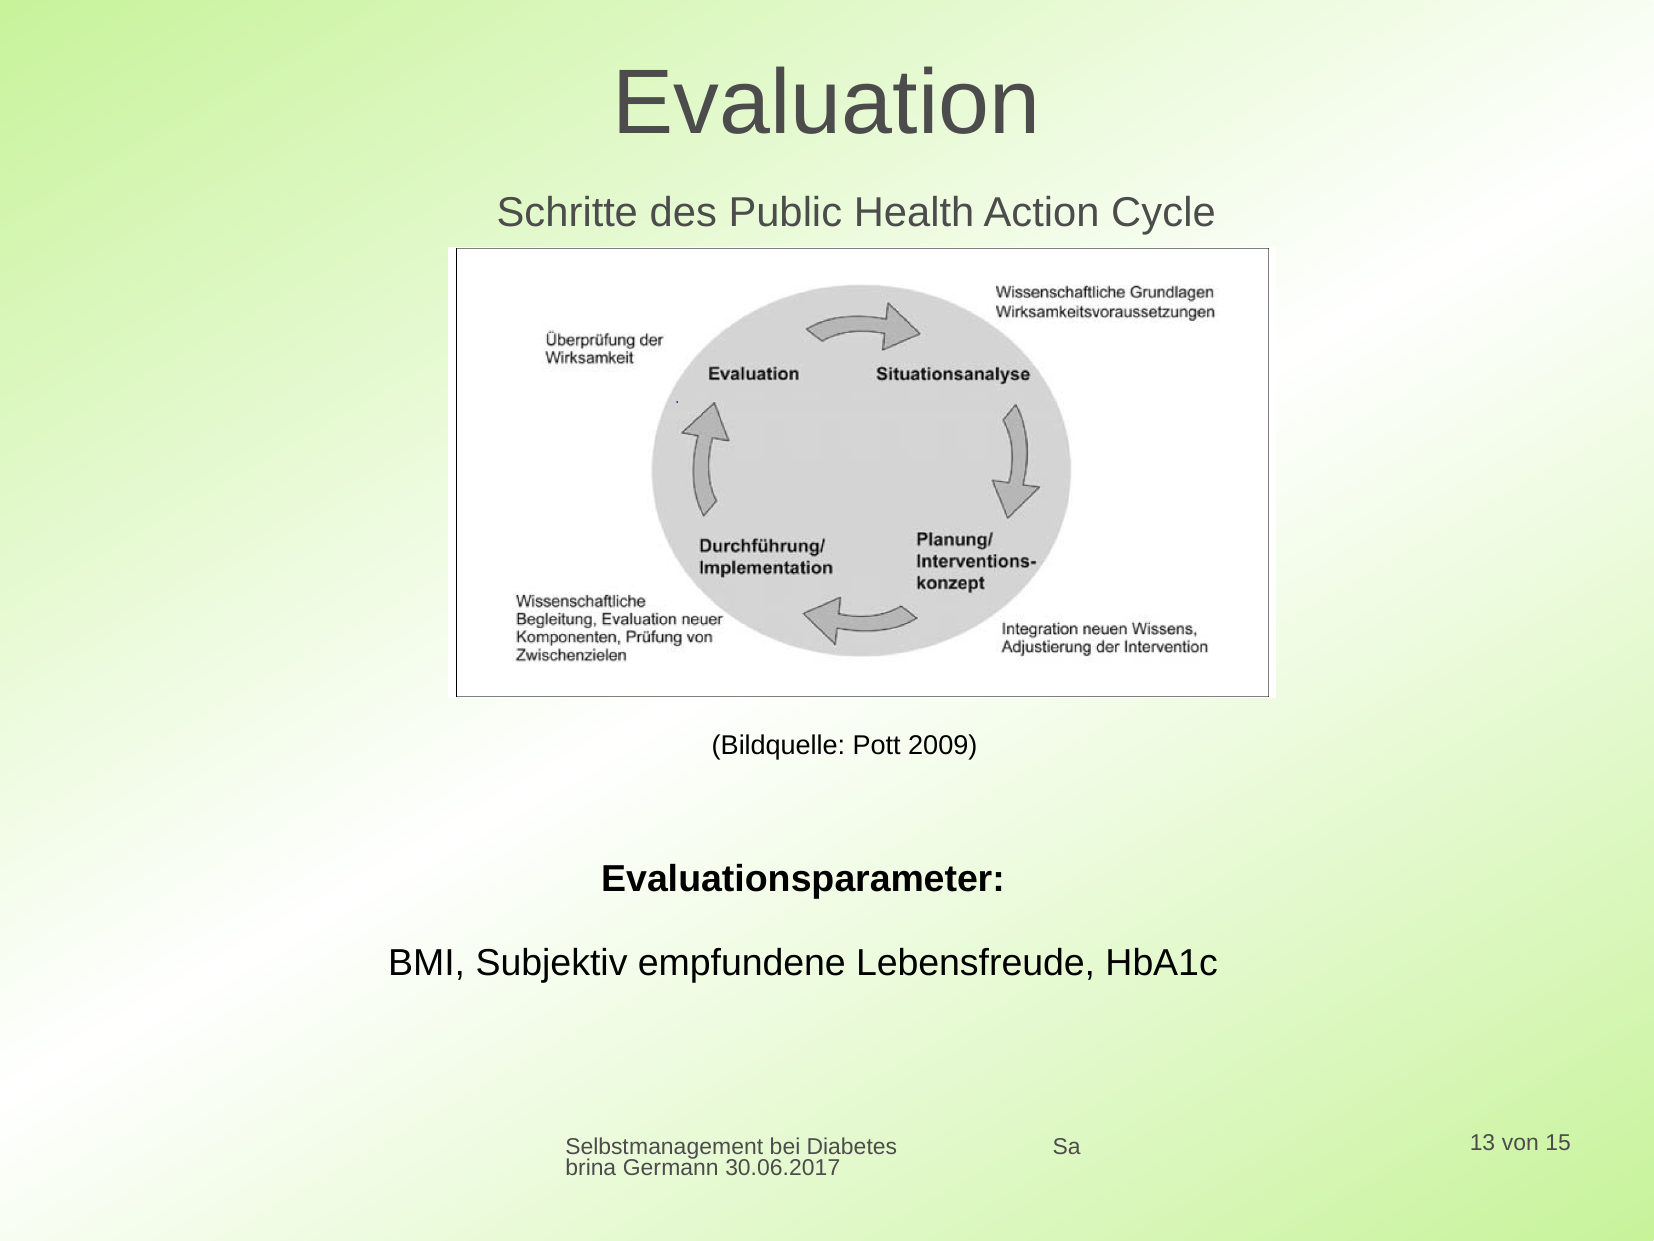

# Evaluation
Schritte des Public Health Action Cycle
(Bildquelle: Pott 2009)
Evaluationsparameter:
BMI, Subjektiv empfundene Lebensfreude, HbA1c
13
Selbstmanagement bei Diabetes Sabrina Germann 30.06.2017